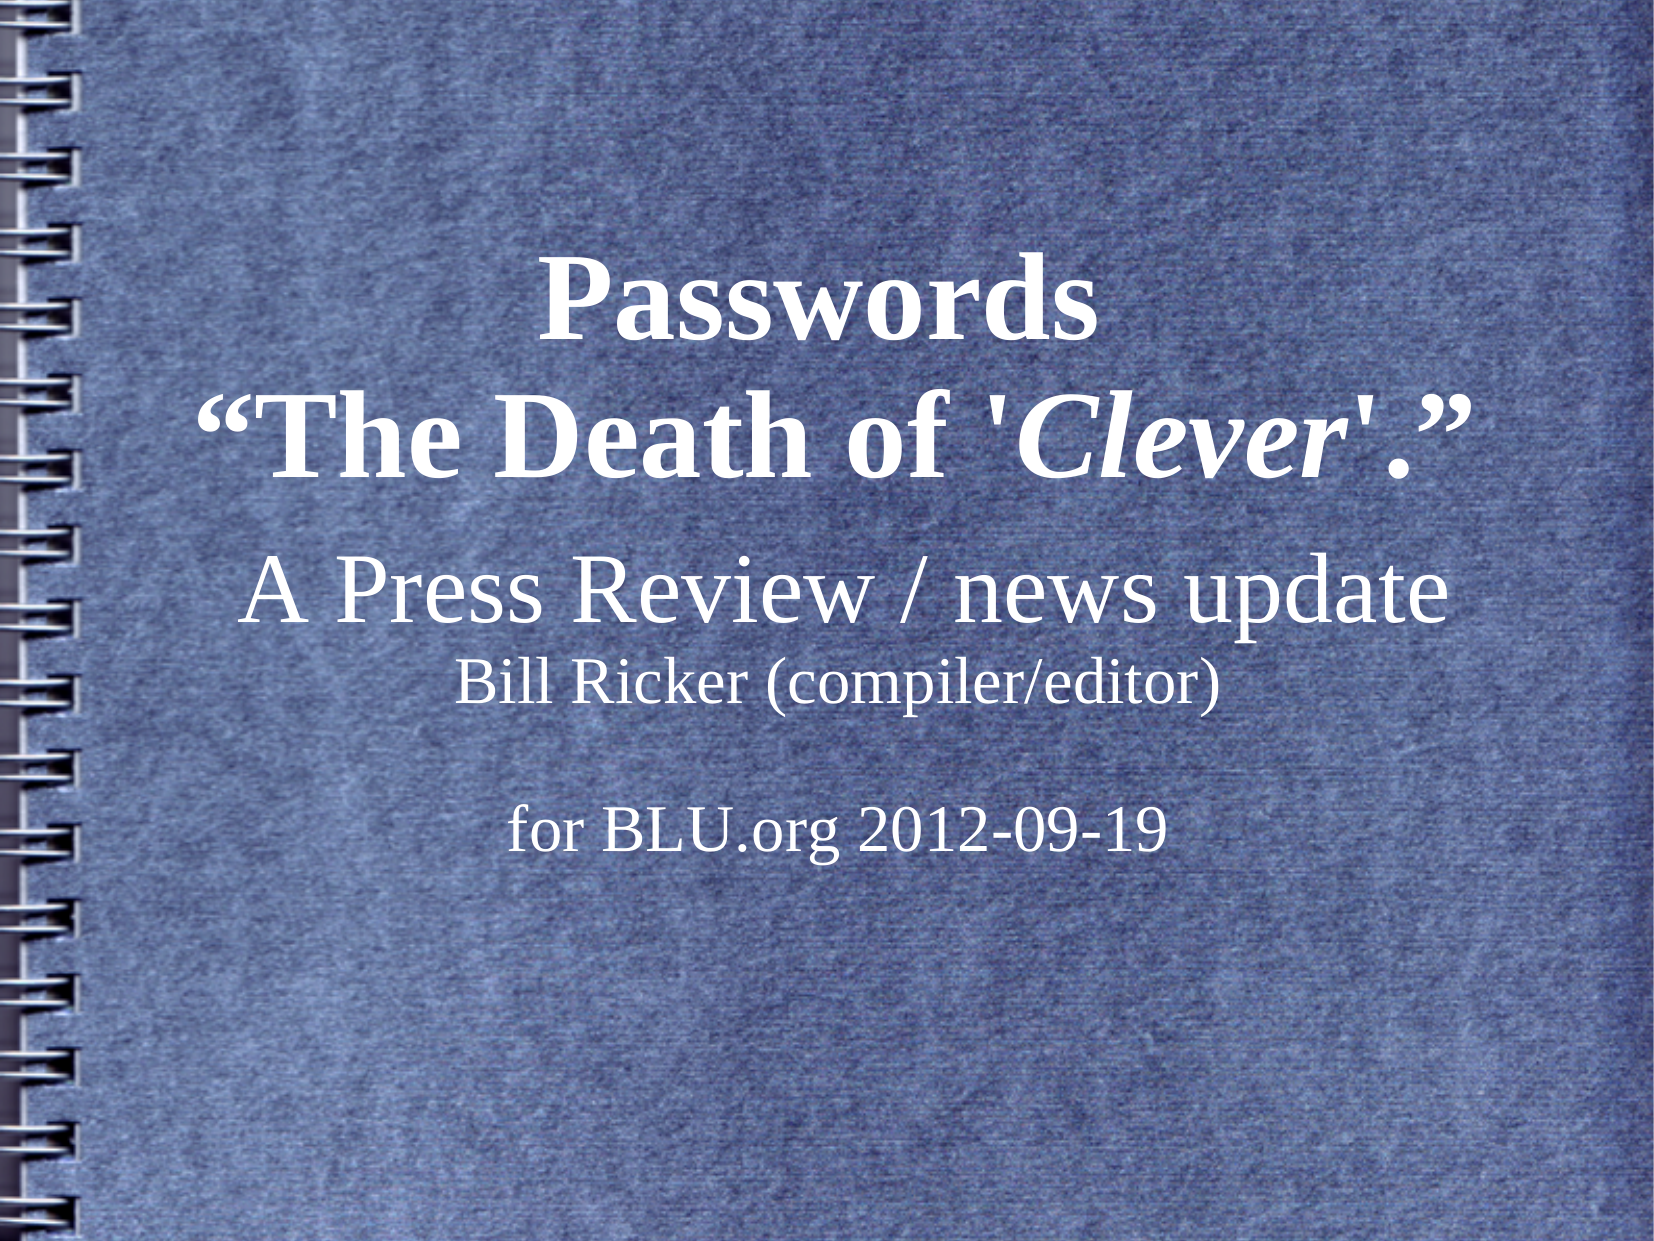

# Passwords “The Death of 'Clever'.”
A Press Review / news update
Bill Ricker (compiler/editor)
for BLU.org 2012-09-19